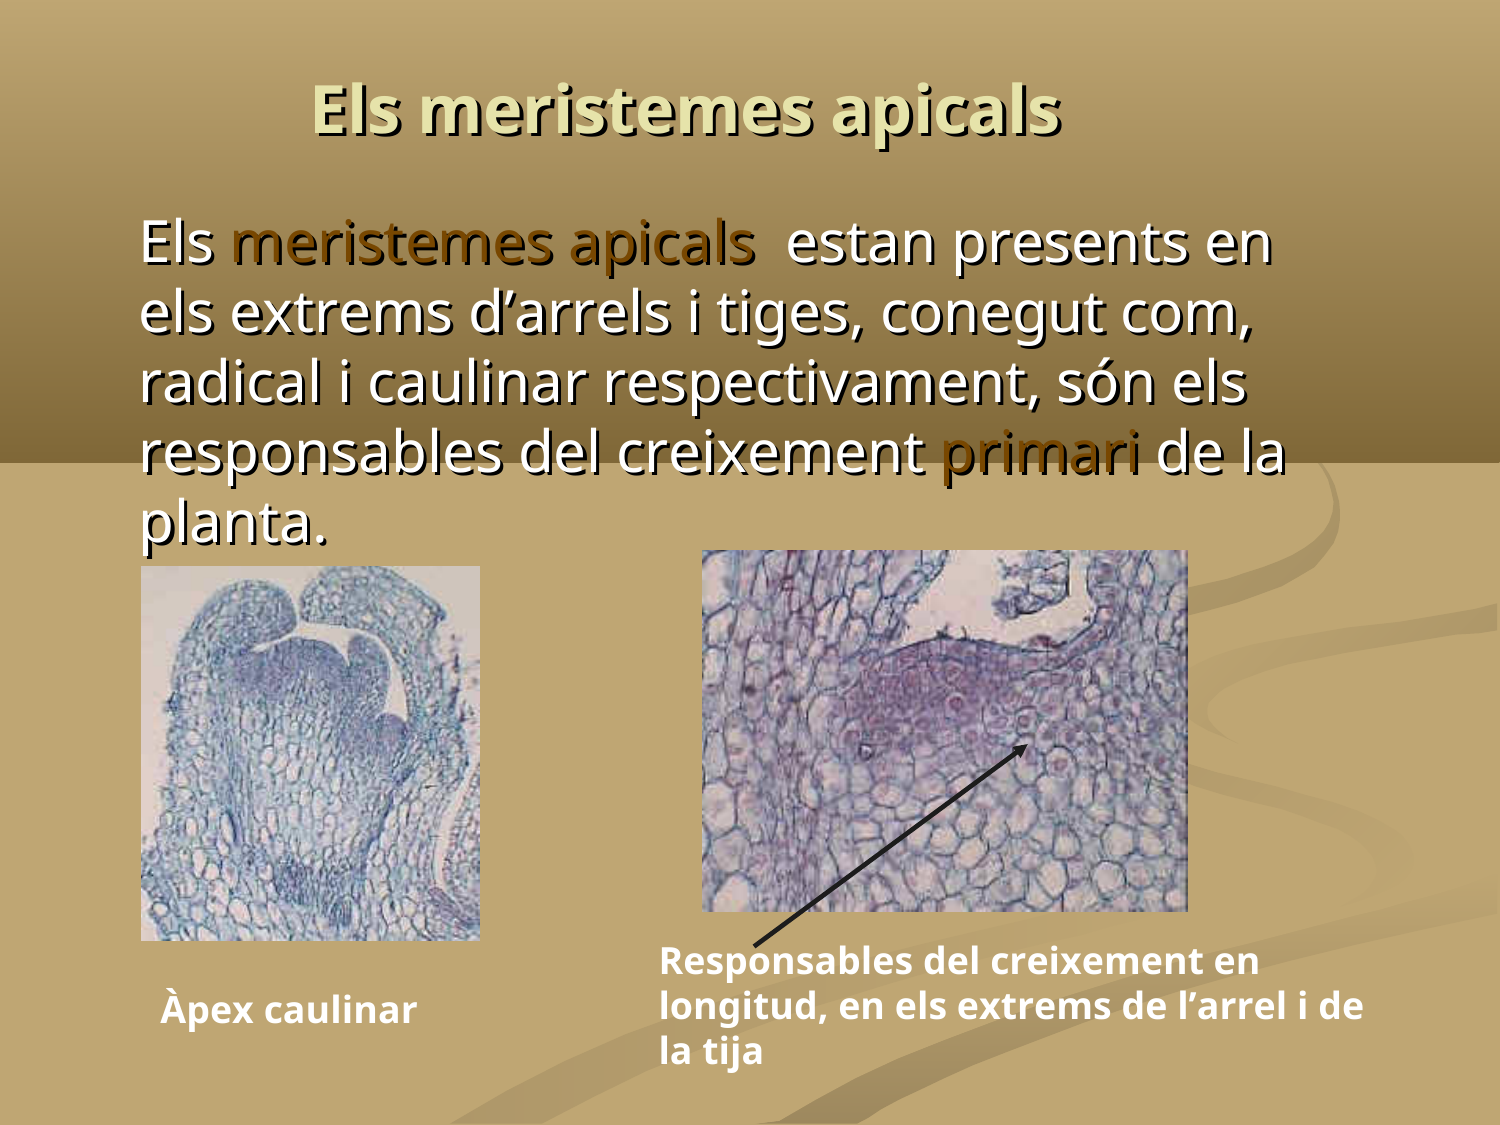

# Els meristemes apicals
Els meristemes apicals estan presents en els extrems d’arrels i tiges, conegut com, radical i caulinar respectivament, són els responsables del creixement primari de la planta.
Responsables del creixement en longitud, en els extrems de l’arrel i de la tija
Àpex caulinar